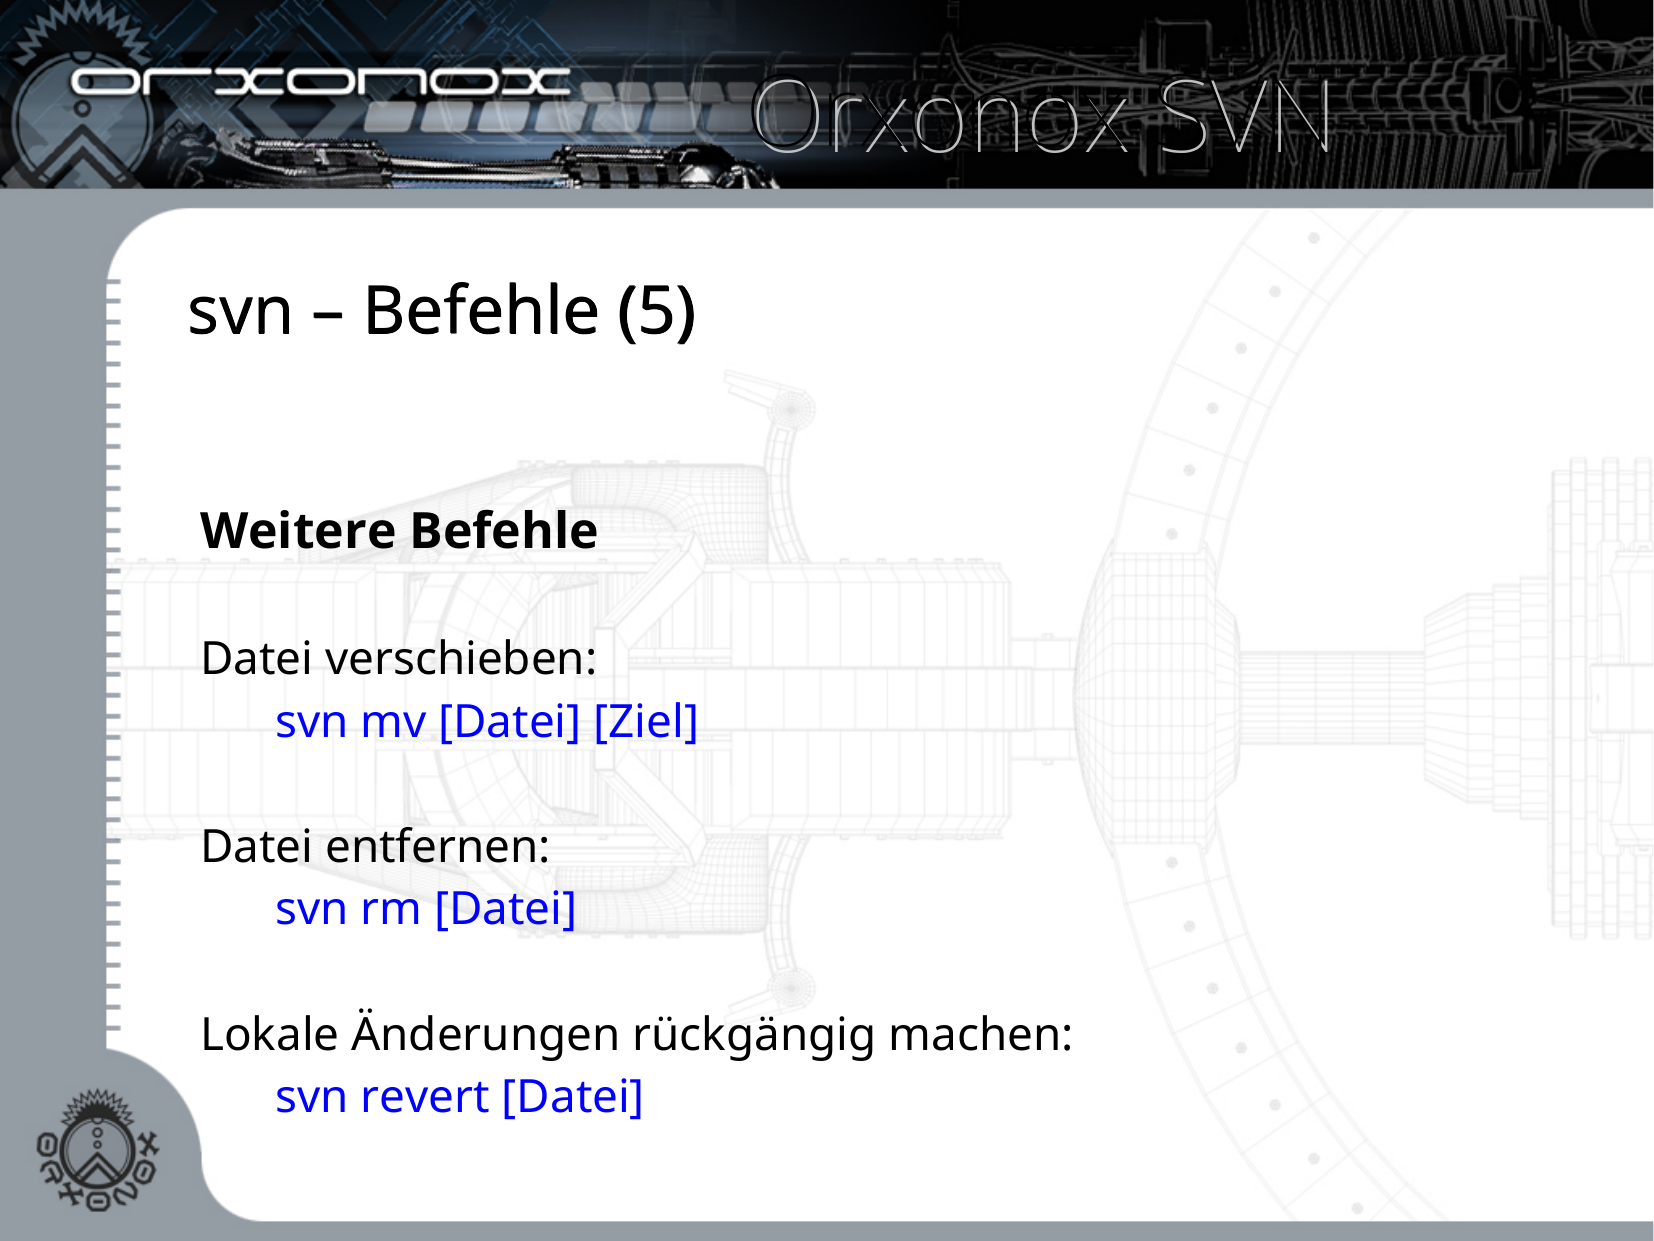

Orxonox SVN
svn – Befehle (5)
Weitere Befehle
Datei verschieben:
	svn mv [Datei] [Ziel]
Datei entfernen:
	svn rm [Datei]
Lokale Änderungen rückgängig machen:
	svn revert [Datei]